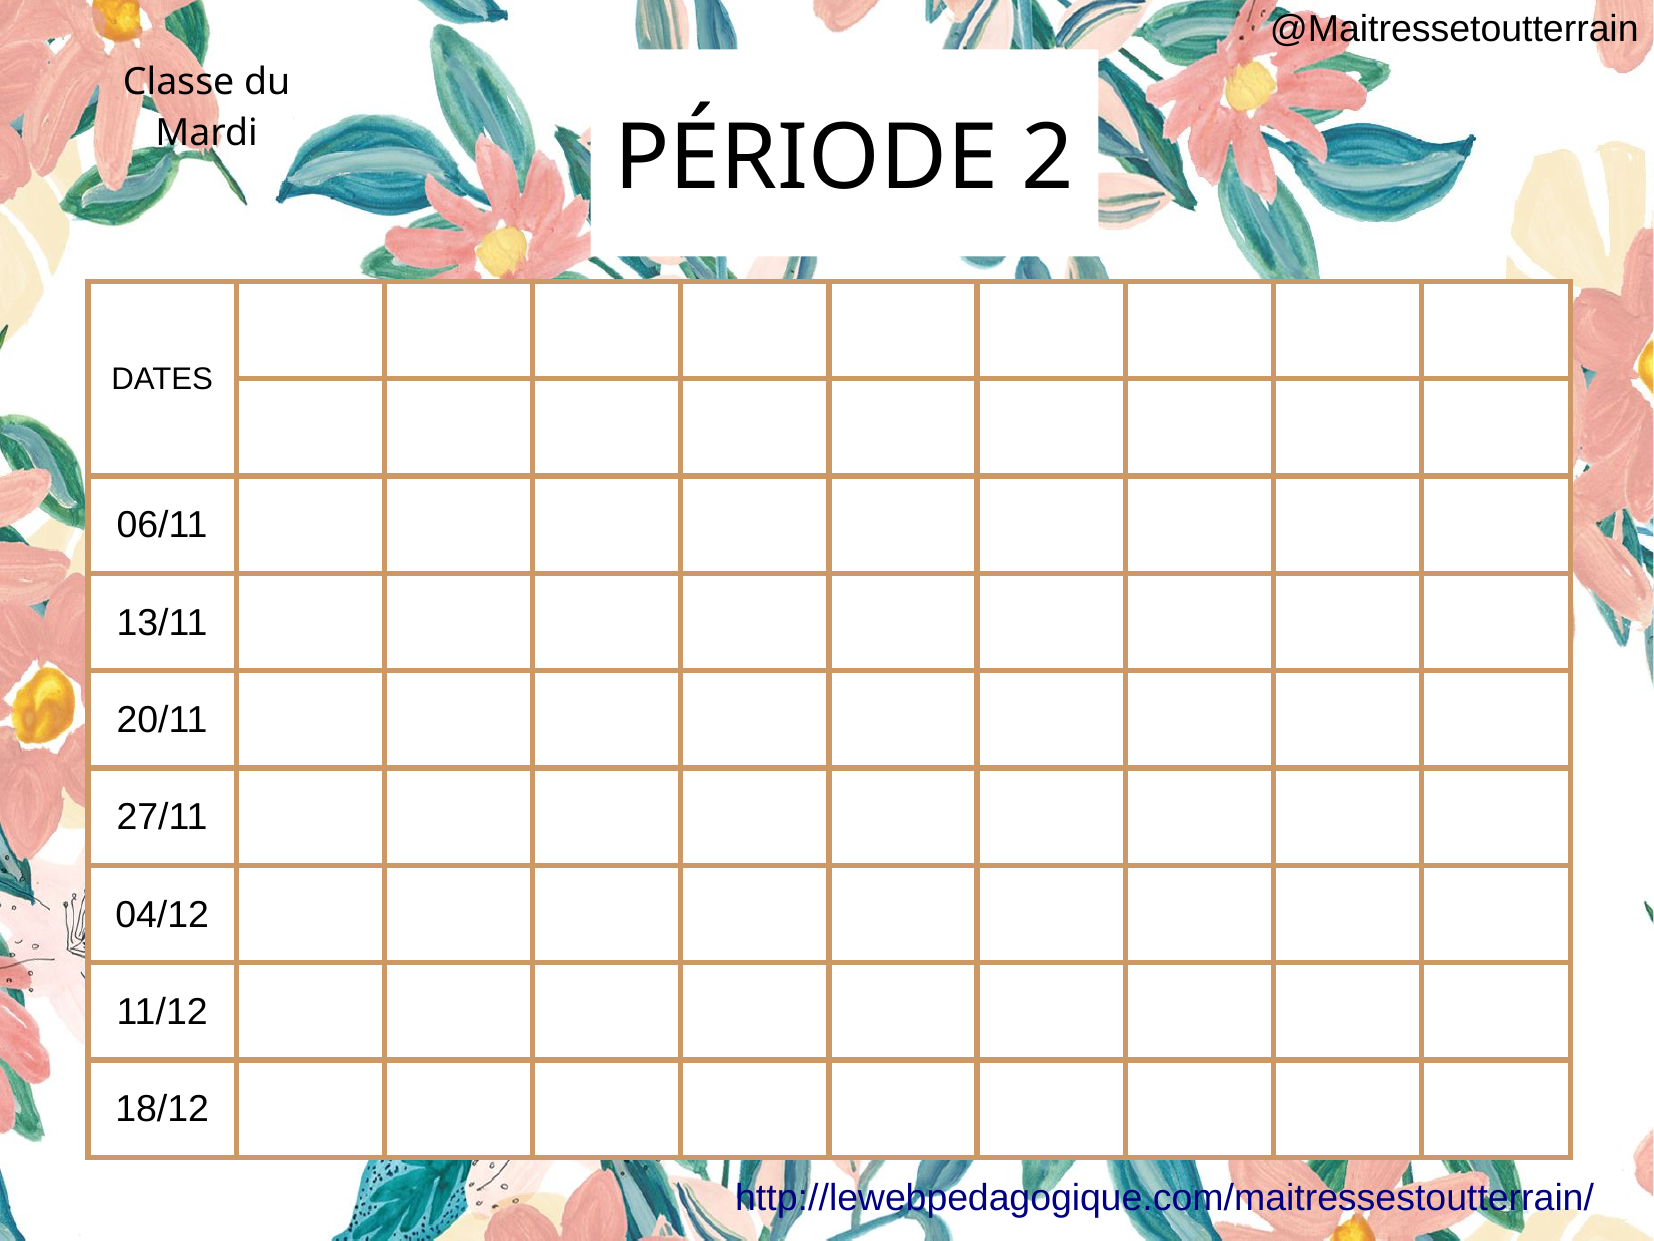

@Maitressetoutterrain
Classe du Mardi
# PÉRIODE 2
| DATES | | | | | | | | | |
| --- | --- | --- | --- | --- | --- | --- | --- | --- | --- |
| | | | | | | | | | |
| 06/11 | | | | | | | | | |
| 13/11 | | | | | | | | | |
| 20/11 | | | | | | | | | |
| 27/11 | | | | | | | | | |
| 04/12 | | | | | | | | | |
| 11/12 | | | | | | | | | |
| 18/12 | | | | | | | | | |
http://lewebpedagogique.com/maitressestoutterrain/